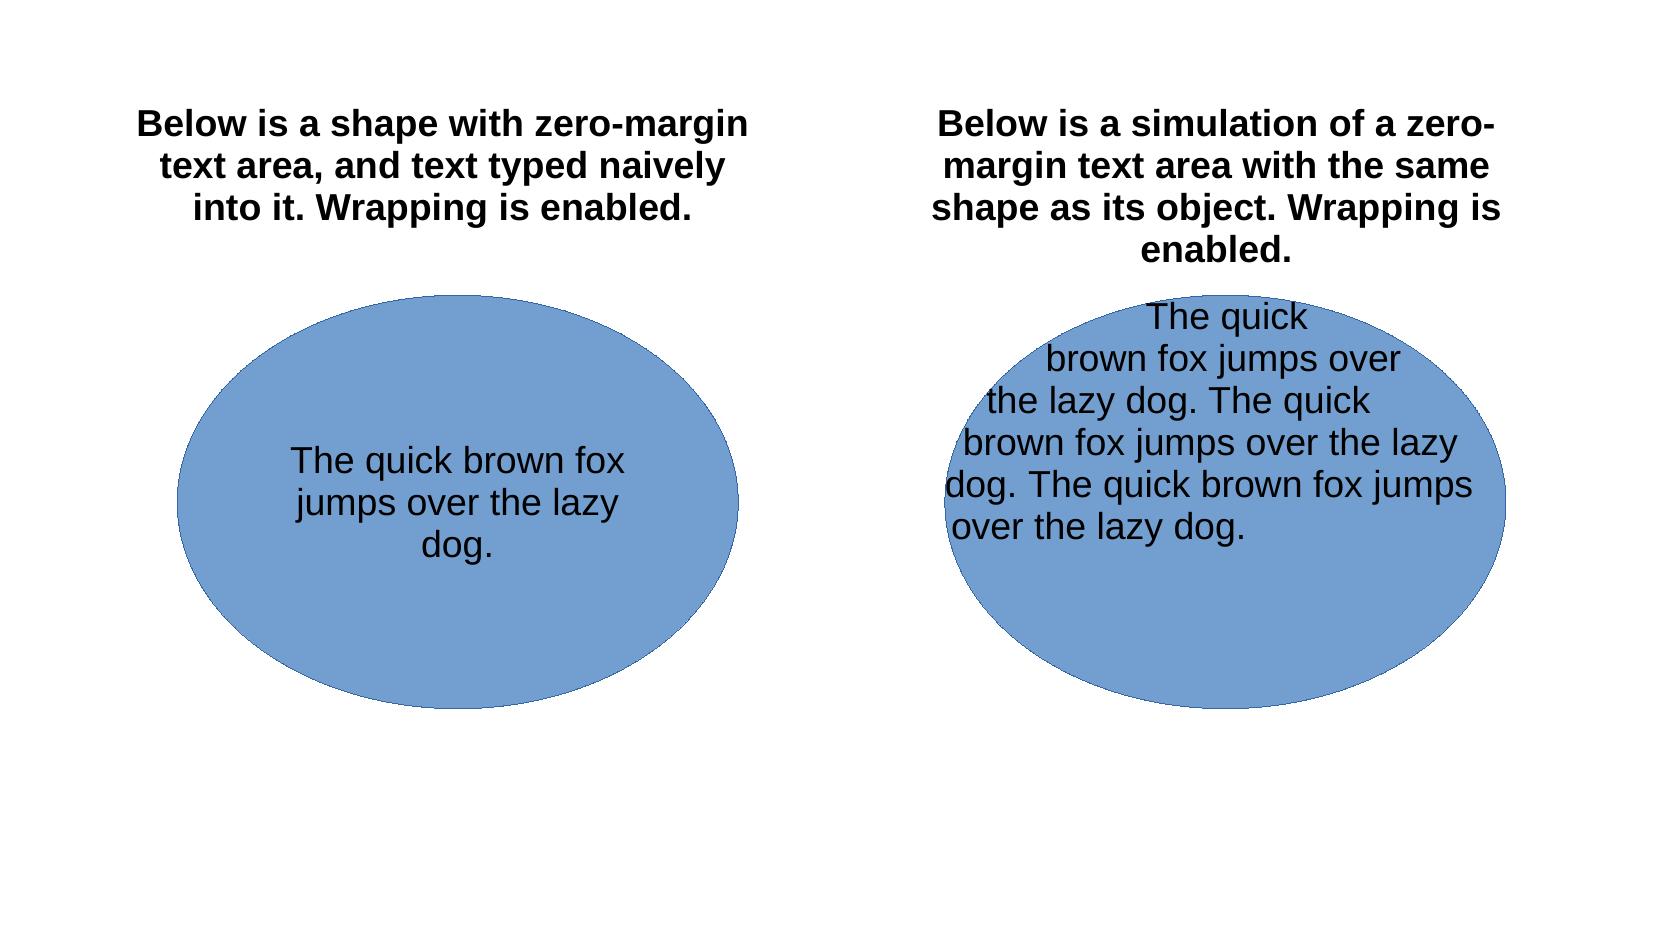

Below is a shape with zero-margin text area, and text typed naively into it. Wrapping is enabled.
Below is a simulation of a zero-margin text area with the same shape as its object. Wrapping is enabled.
The quick brown fox jumps over the lazy dog.
	The quick
	brown fox jumps over
	the lazy dog. The quick
	brown fox jumps over the lazy
dog. The quick brown fox jumps
	over the lazy dog.